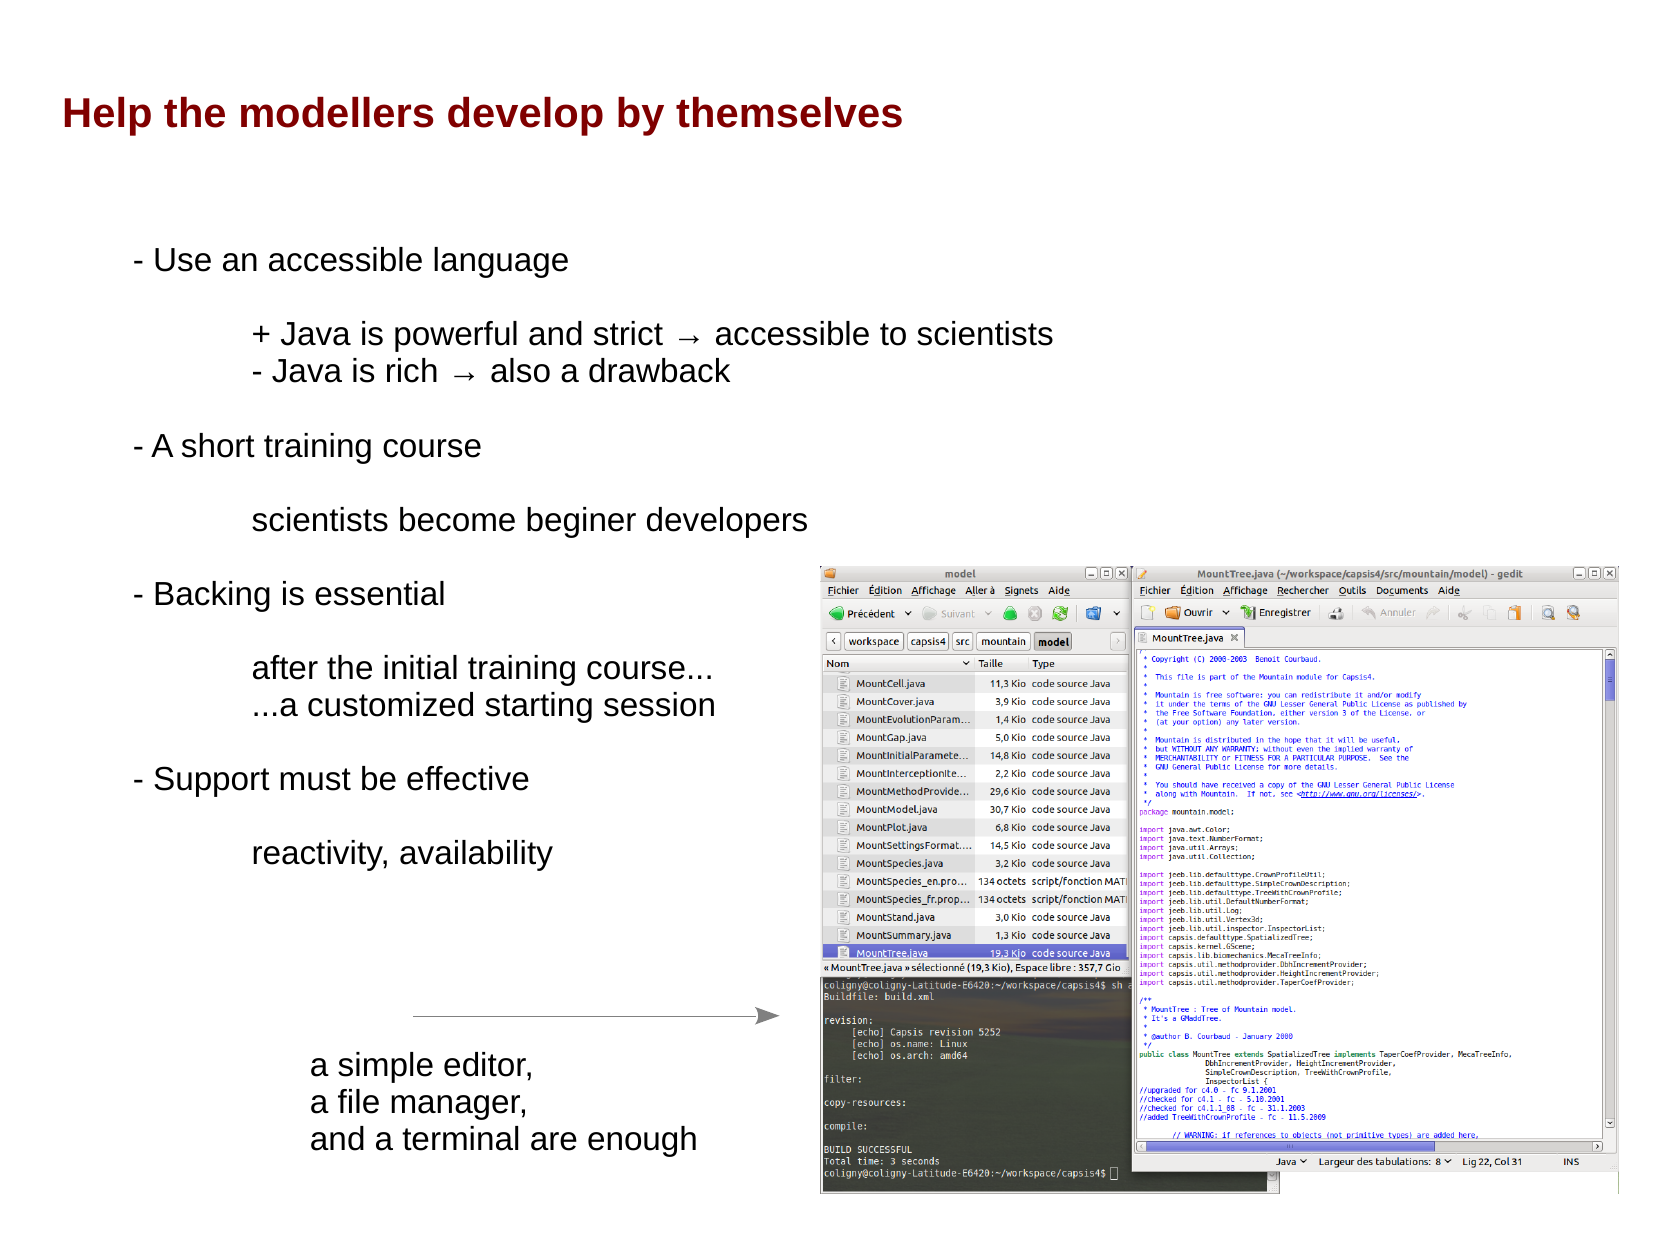

Help the modellers develop by themselves
- Use an accessible language
	+ Java is powerful and strict → accessible to scientists
	- Java is rich → also a drawback
- A short training course
	scientists become beginer developers
- Backing is essential
	after the initial training course...
	...a customized starting session
- Support must be effective
	reactivity, availability
a simple editor,
a file manager,
and a terminal are enough